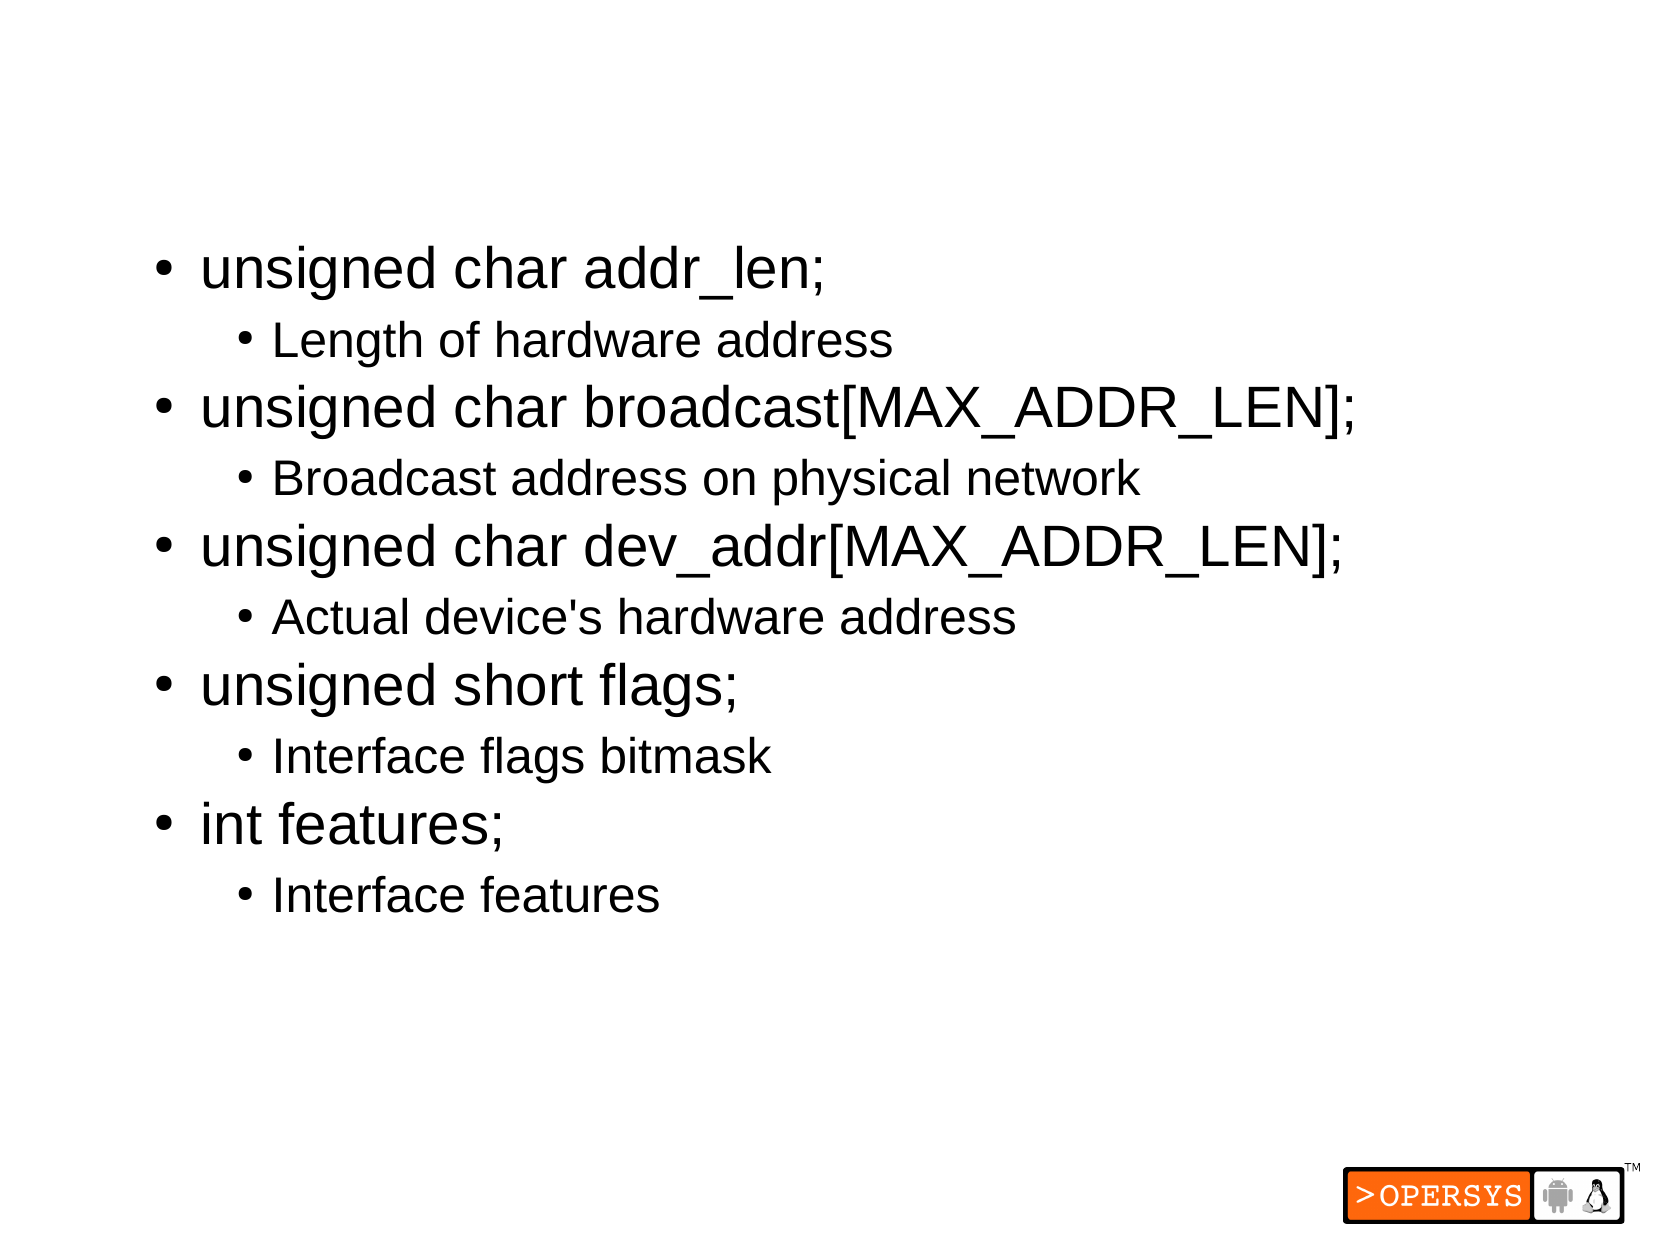

# unsigned char addr_len;
Length of hardware address
unsigned char broadcast[MAX_ADDR_LEN];
Broadcast address on physical network
unsigned char dev_addr[MAX_ADDR_LEN];
Actual device's hardware address
unsigned short flags;
Interface flags bitmask
int features;
Interface features